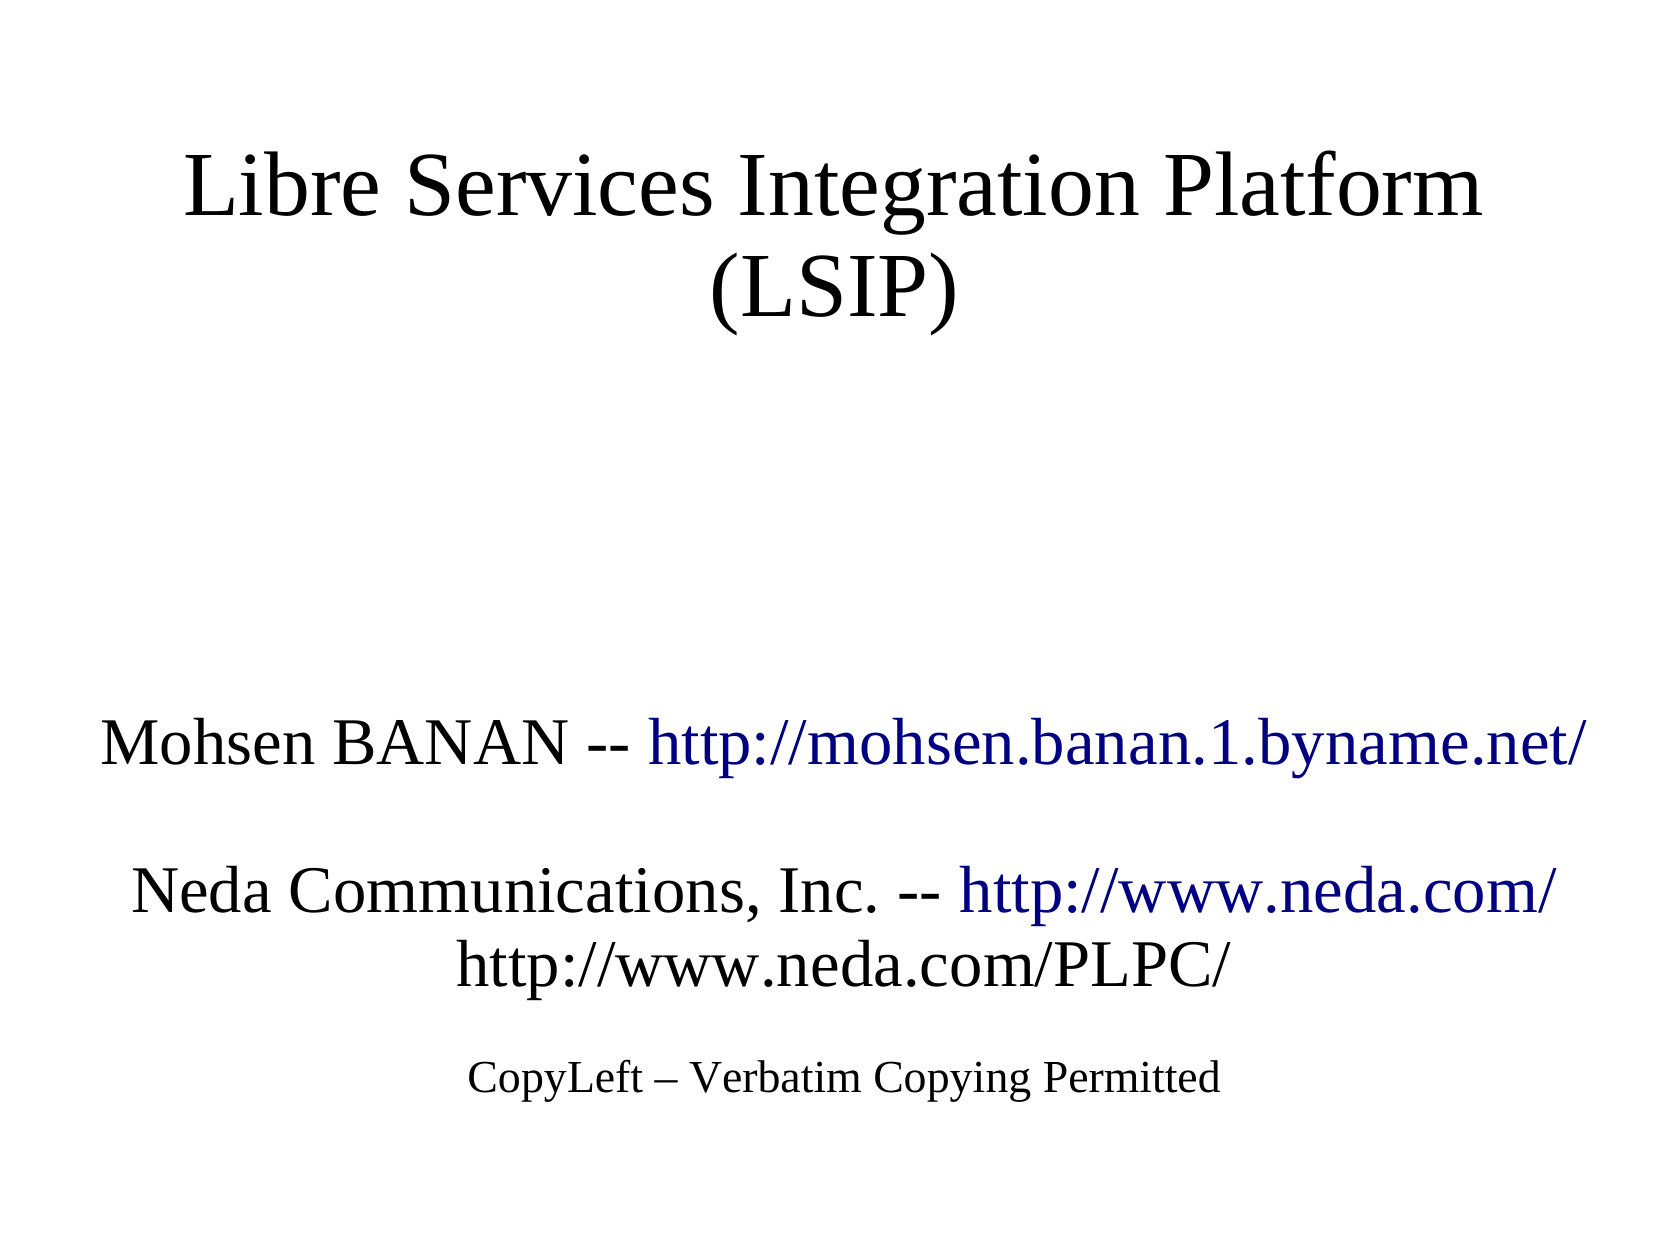

# Libre Services Integration Platform (LSIP)
Mohsen BANAN -- http://mohsen.banan.1.byname.net/
Neda Communications, Inc. -- http://www.neda.com/
http://www.neda.com/PLPC/
CopyLeft – Verbatim Copying Permitted